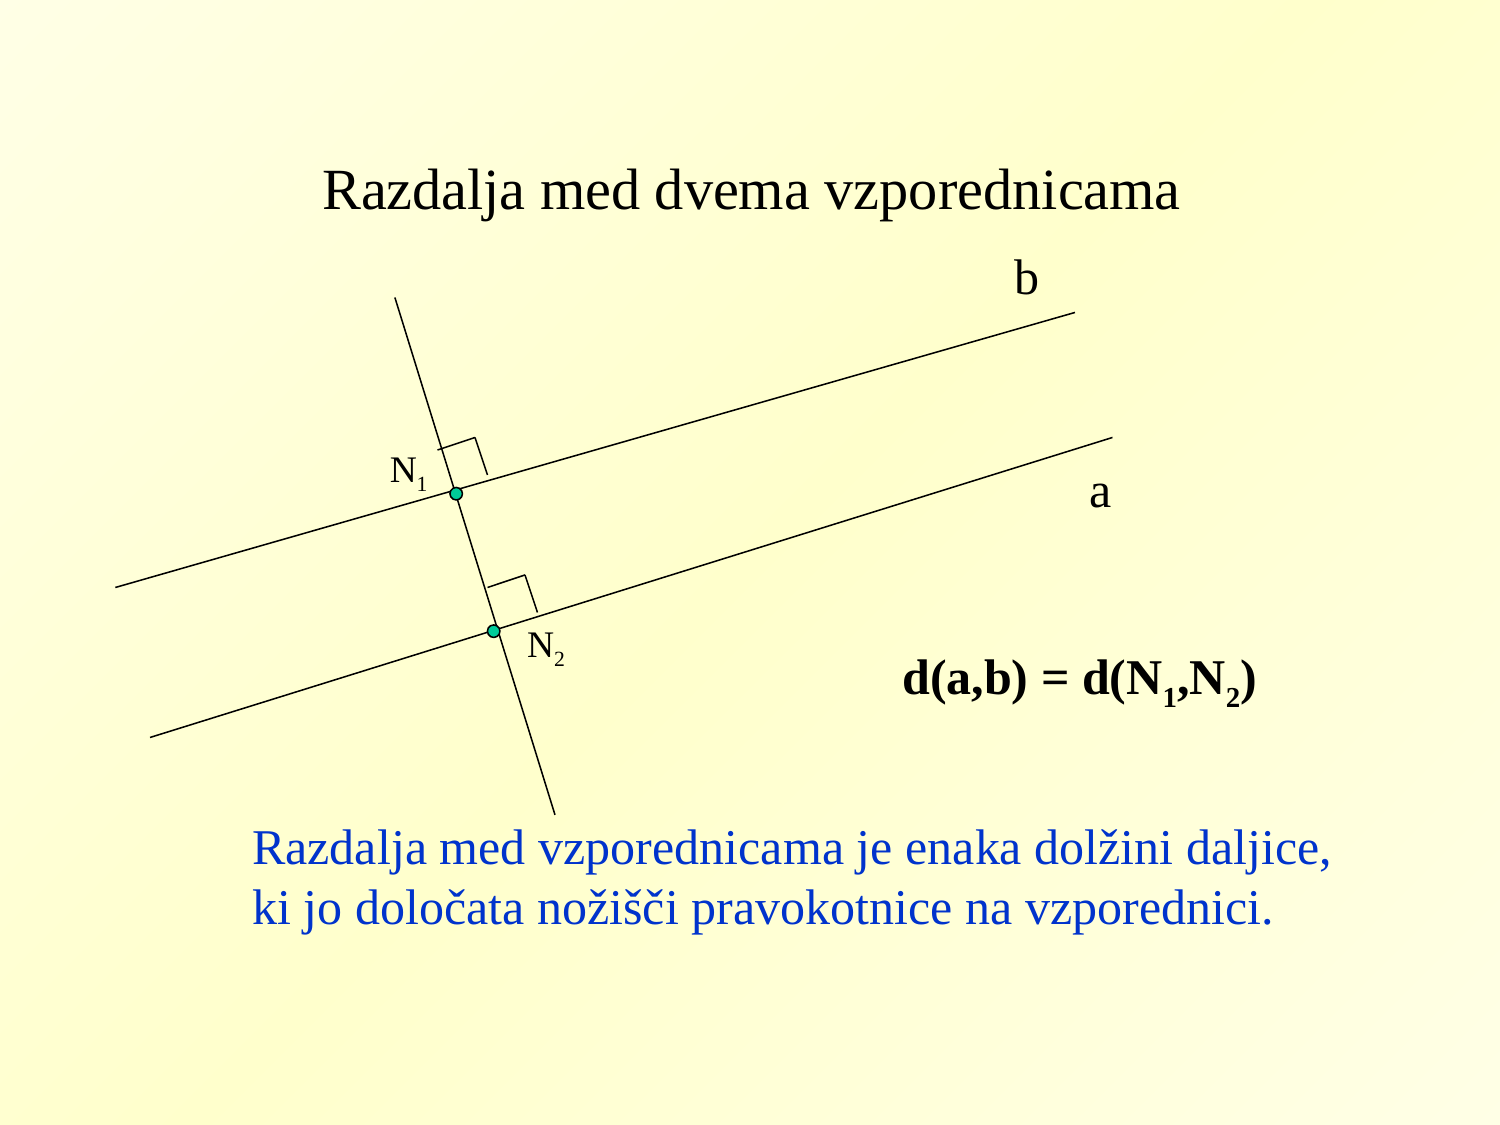

Razdalja med dvema vzporednicama
b
N1
a
N2
d(a,b) = d(N1,N2)
Razdalja med vzporednicama je enaka dolžini daljice, ki jo določata nožišči pravokotnice na vzporednici.